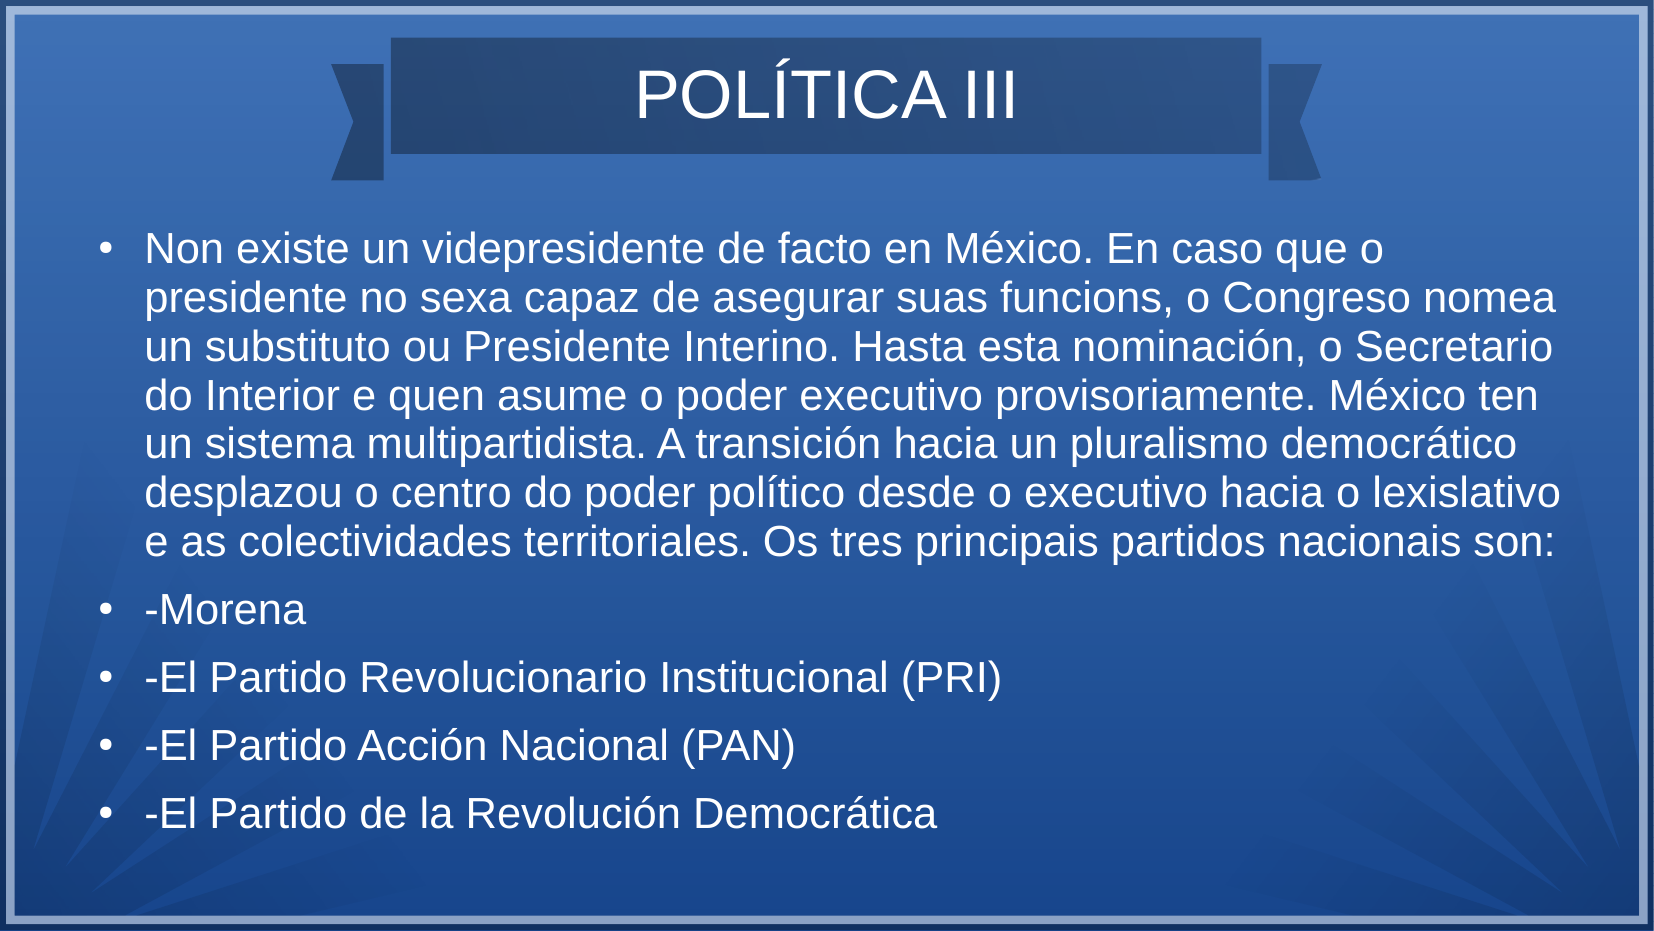

# POLÍTICA III
Non existe un videpresidente de facto en México. En caso que o presidente no sexa capaz de asegurar suas funcions, o Congreso nomea un substituto ou Presidente Interino. Hasta esta nominación, o Secretario do Interior e quen asume o poder executivo provisoriamente. México ten un sistema multipartidista. A transición hacia un pluralismo democrático desplazou o centro do poder político desde o executivo hacia o lexislativo e as colectividades territoriales. Os tres principais partidos nacionais son:
-Morena
-El Partido Revolucionario Institucional (PRI)
-El Partido Acción Nacional (PAN)
-El Partido de la Revolución Democrática